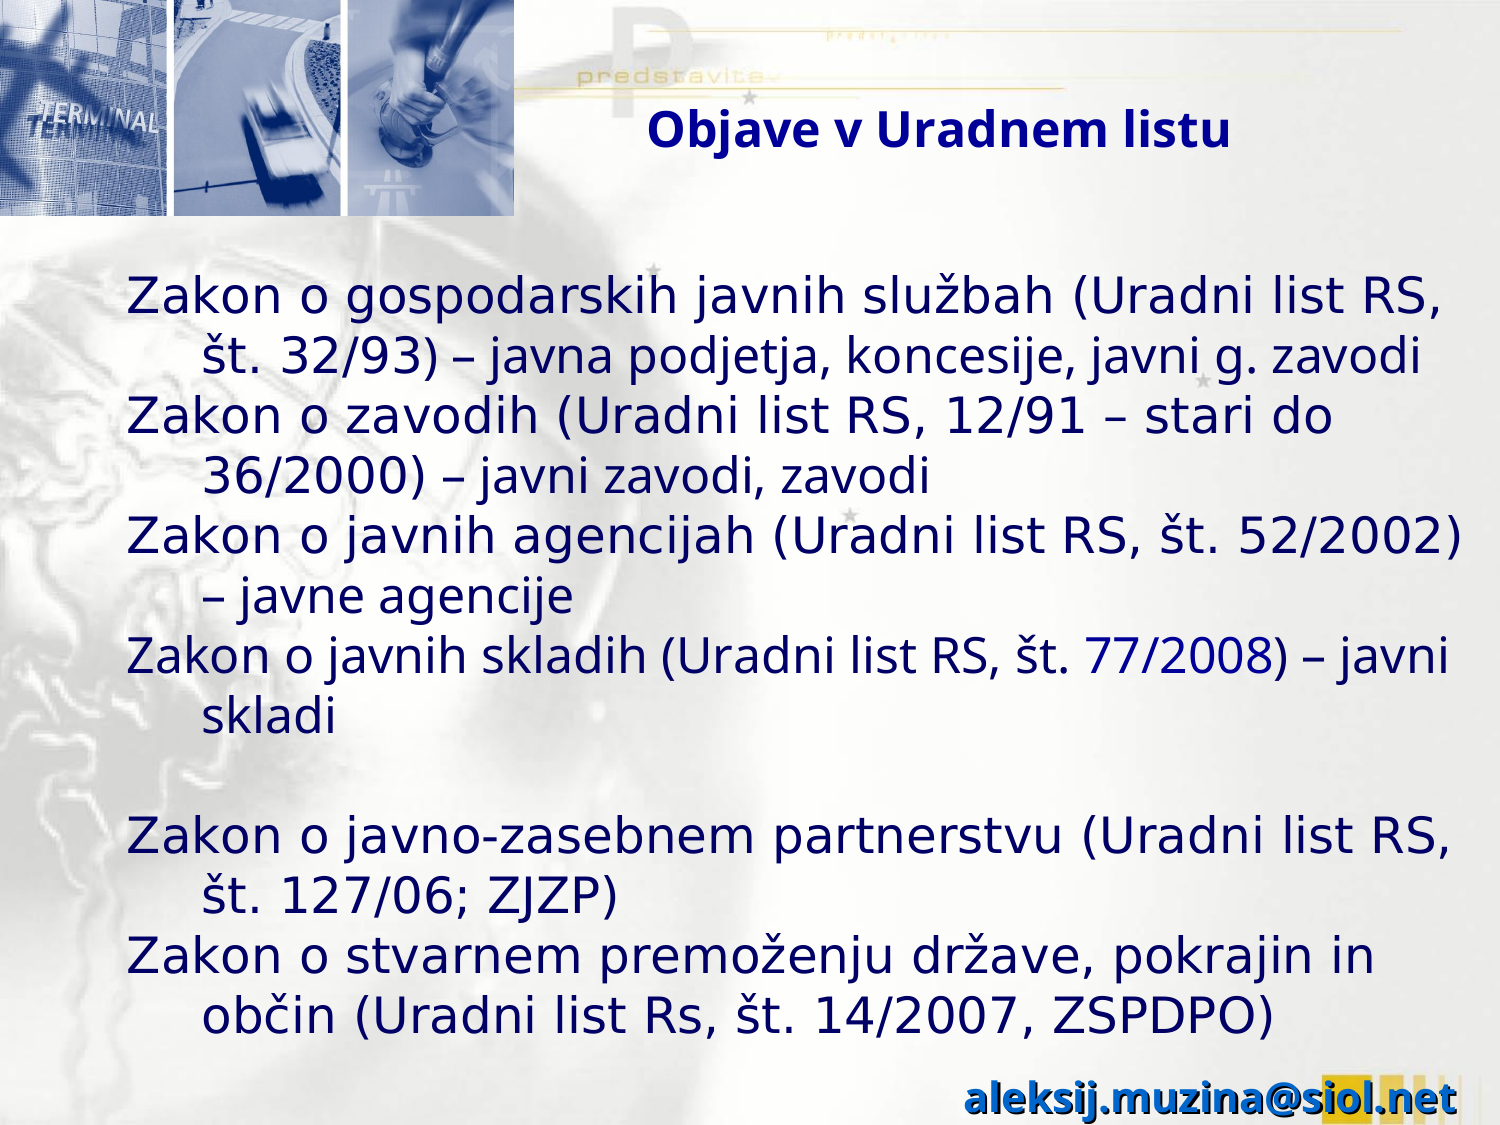

Objave v Uradnem listu
Zakon o gospodarskih javnih službah (Uradni list RS, št. 32/93) – javna podjetja, koncesije, javni g. zavodi
Zakon o zavodih (Uradni list RS, 12/91 – stari do 36/2000) – javni zavodi, zavodi
Zakon o javnih agencijah (Uradni list RS, št. 52/2002) – javne agencije
Zakon o javnih skladih (Uradni list RS, št. 77/2008) – javni skladi
Zakon o javno-zasebnem partnerstvu (Uradni list RS, št. 127/06; ZJZP)
Zakon o stvarnem premoženju države, pokrajin in občin (Uradni list Rs, št. 14/2007, ZSPDPO)
aleksij.muzina@siol.net